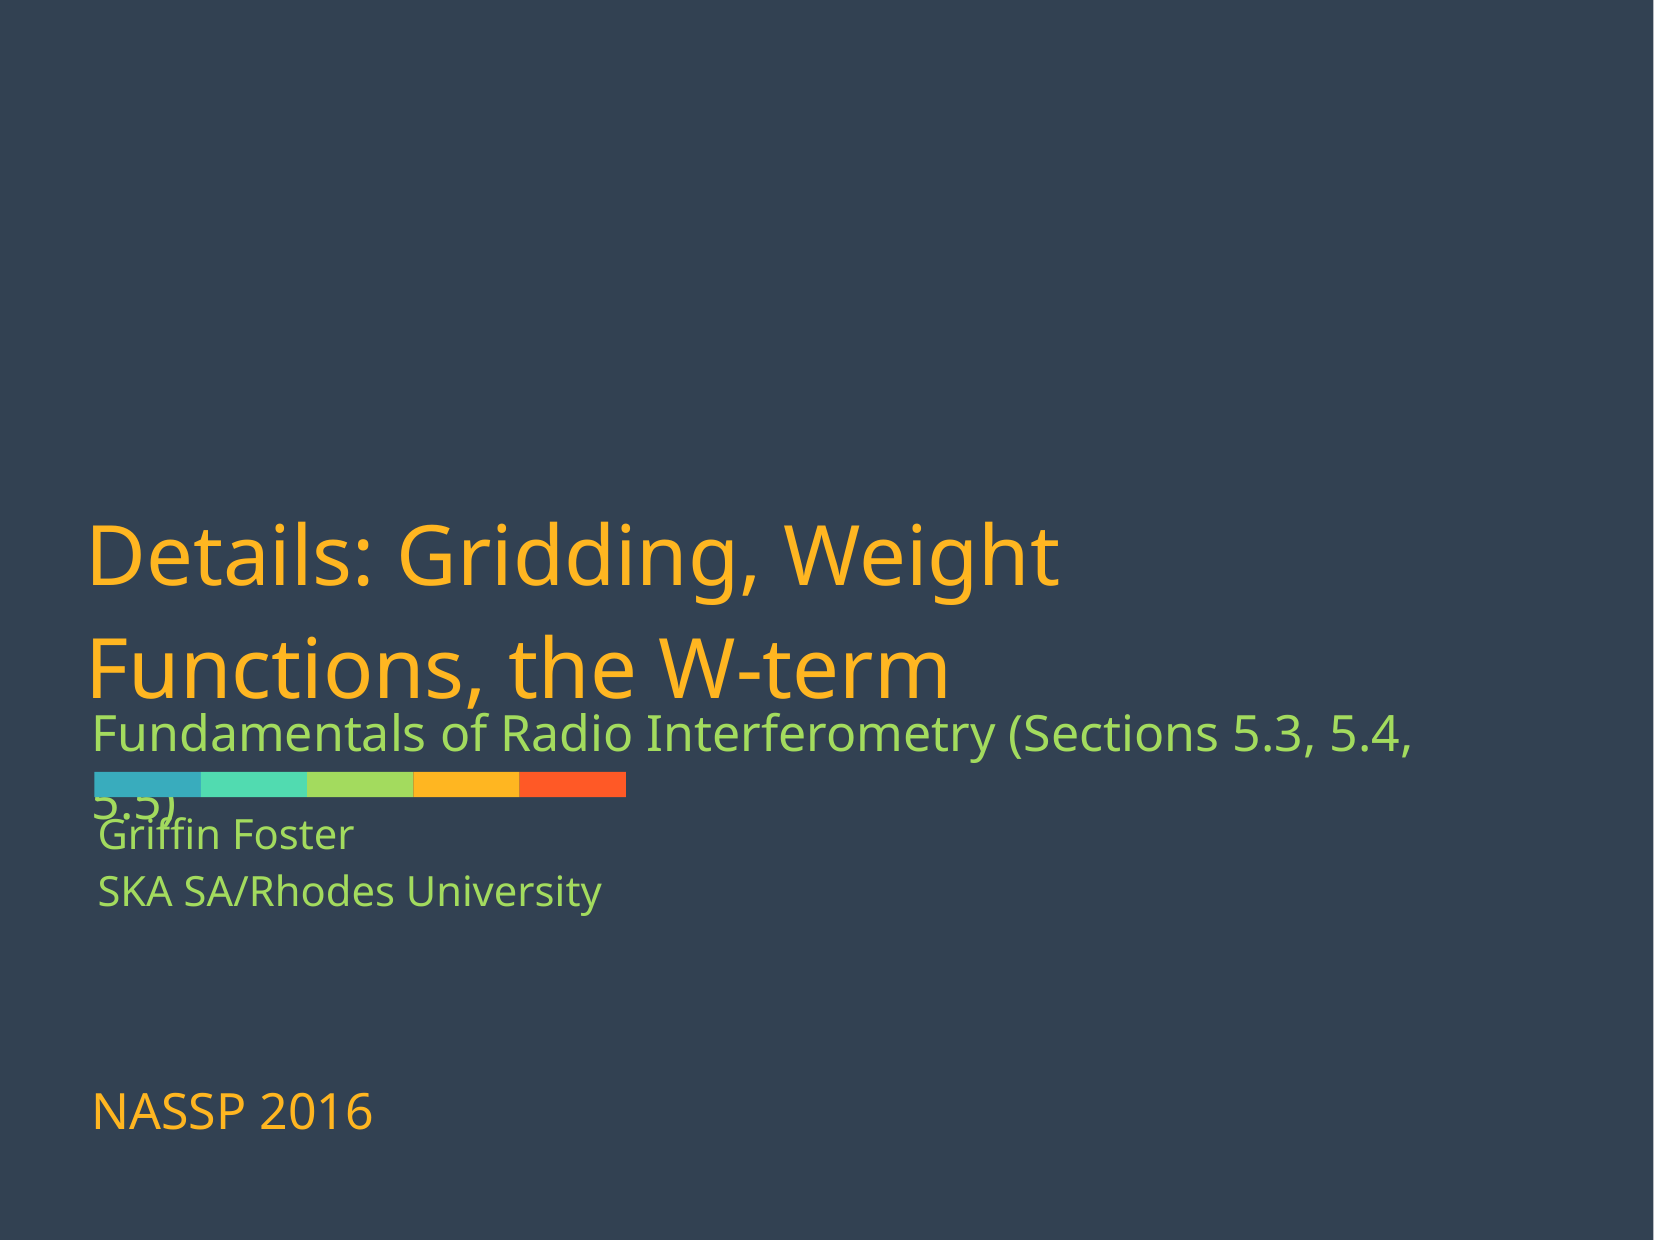

Details: Gridding, Weight Functions, the W-term
Fundamentals of Radio Interferometry (Sections 5.3, 5.4, 5.5)
Griffin Foster
SKA SA/Rhodes University
NASSP 2016